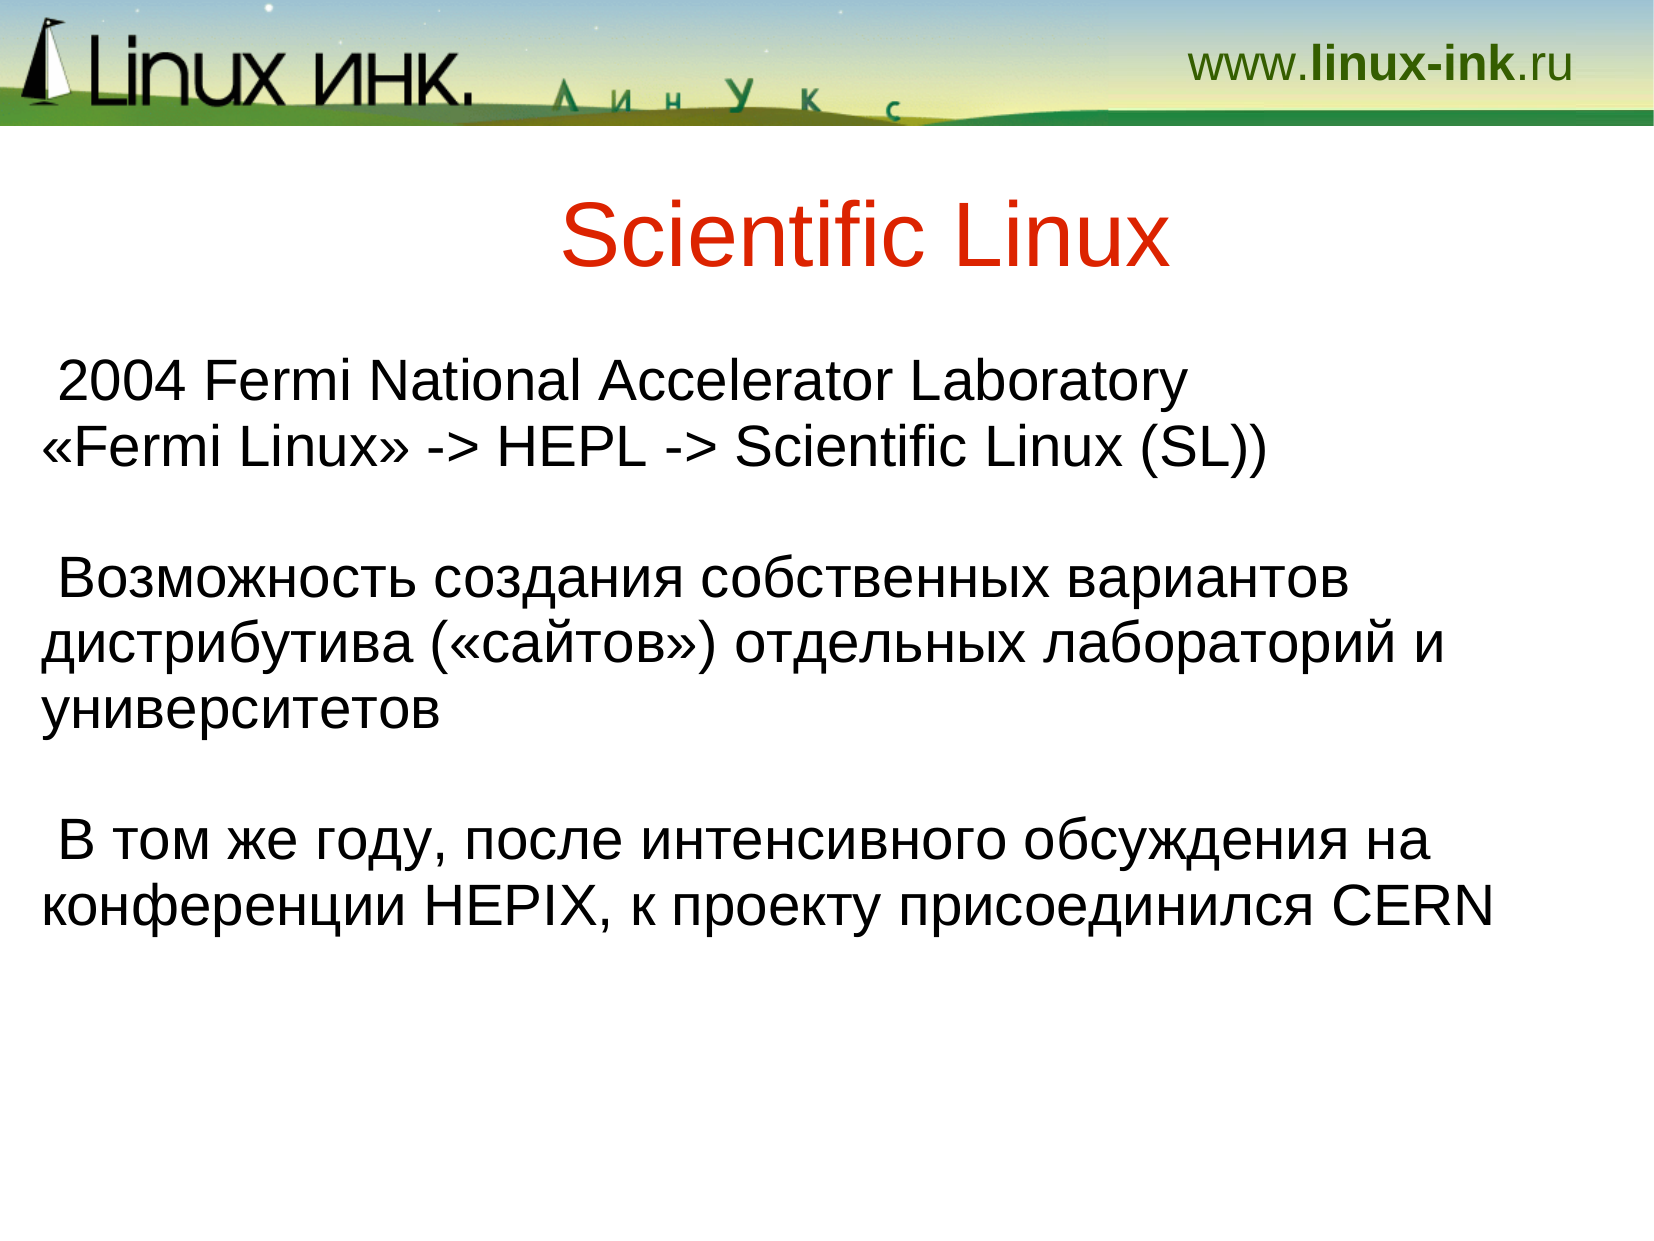

Scientific Linux
 2004 Fermi National Accelerator Laboratory
«Fermi Linux» -> HEPL -> Scientific Linux (SL))
 Возможность создания собственных вариантов дистрибутива («сайтов») отдельных лабораторий и университетов
 В том же году, после интенсивного обсуждения на конференции HEPIX, к проекту присоединился CERN